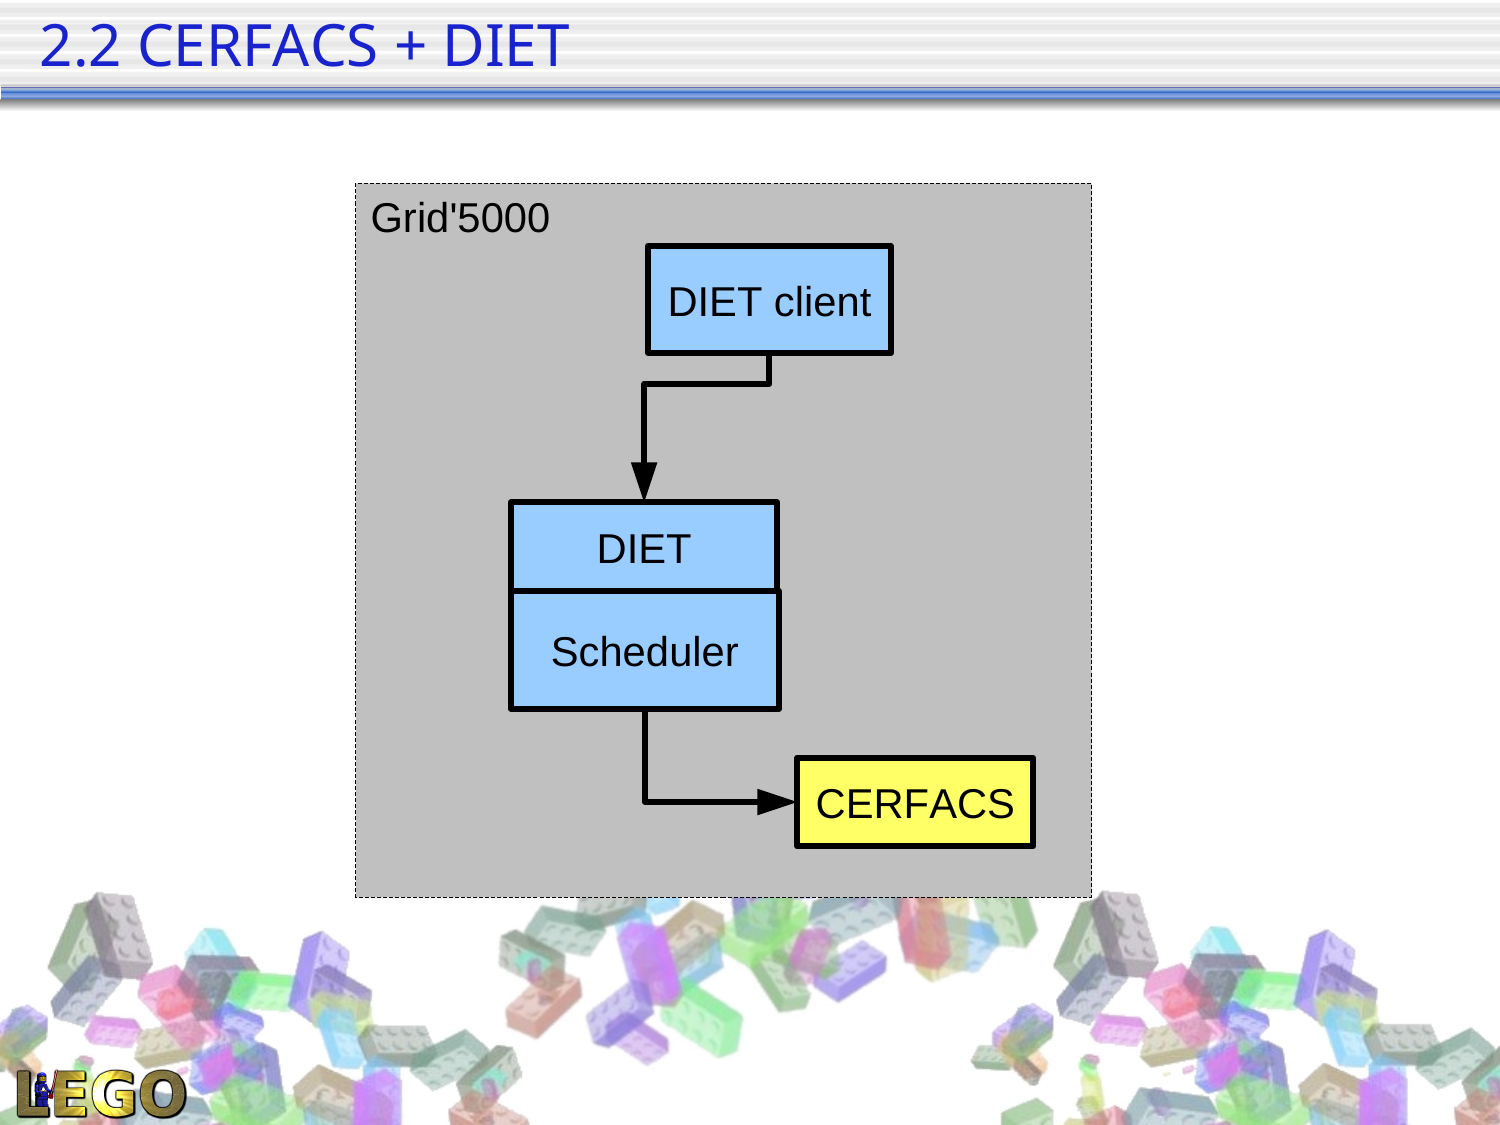

# 2.2 CERFACS + DIET
Grid'5000
DIET client
DIET
Scheduler
CERFACS